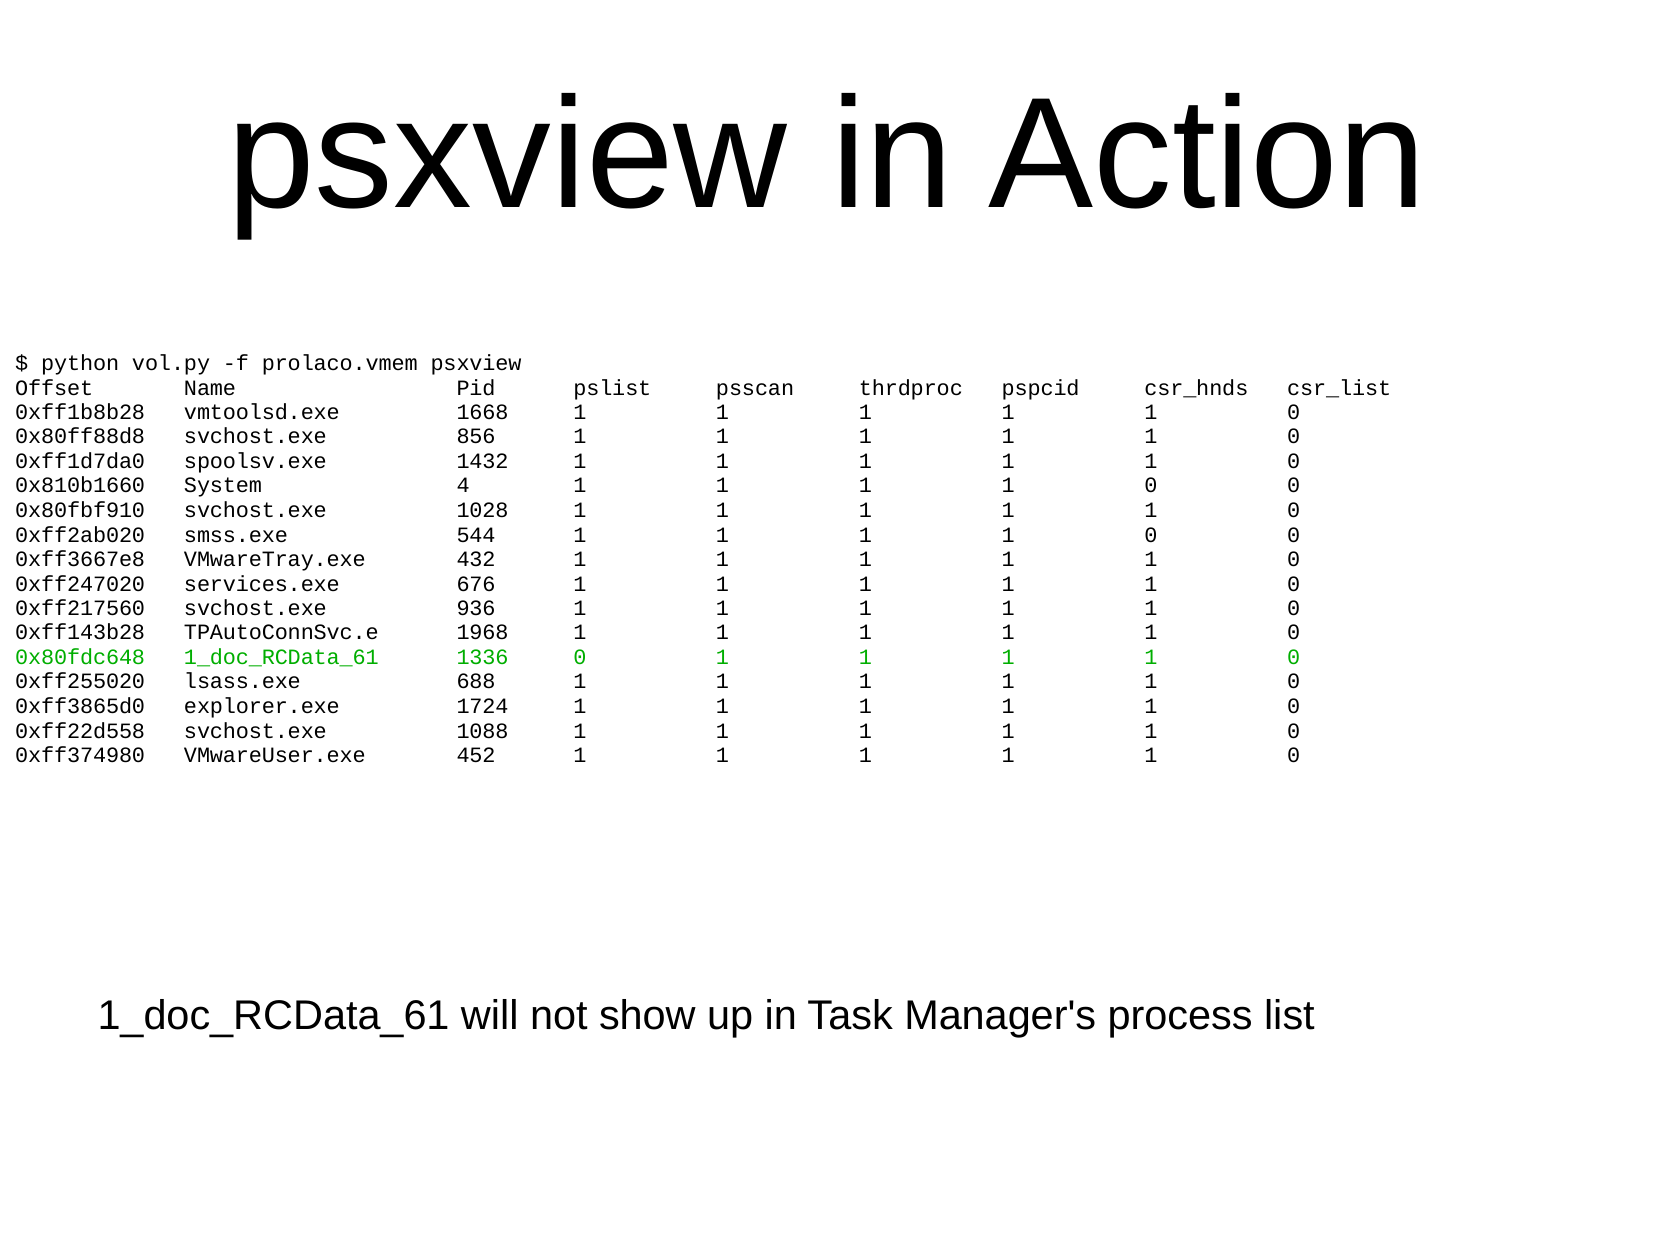

# psxview in Action
$ python vol.py -f prolaco.vmem psxview
Offset Name Pid pslist psscan thrdproc pspcid csr_hnds csr_list
0xff1b8b28 vmtoolsd.exe 1668 1 1 1 1 1 0
0x80ff88d8 svchost.exe 856 1 1 1 1 1 0
0xff1d7da0 spoolsv.exe 1432 1 1 1 1 1 0
0x810b1660 System 4 1 1 1 1 0 0
0x80fbf910 svchost.exe 1028 1 1 1 1 1 0
0xff2ab020 smss.exe 544 1 1 1 1 0 0
0xff3667e8 VMwareTray.exe 432 1 1 1 1 1 0
0xff247020 services.exe 676 1 1 1 1 1 0
0xff217560 svchost.exe 936 1 1 1 1 1 0
0xff143b28 TPAutoConnSvc.e 1968 1 1 1 1 1 0
0x80fdc648 1_doc_RCData_61 1336 0 1 1 1 1 0
0xff255020 lsass.exe 688 1 1 1 1 1 0
0xff3865d0 explorer.exe 1724 1 1 1 1 1 0
0xff22d558 svchost.exe 1088 1 1 1 1 1 0
0xff374980 VMwareUser.exe 452 1 1 1 1 1 0
1_doc_RCData_61 will not show up in Task Manager's process list